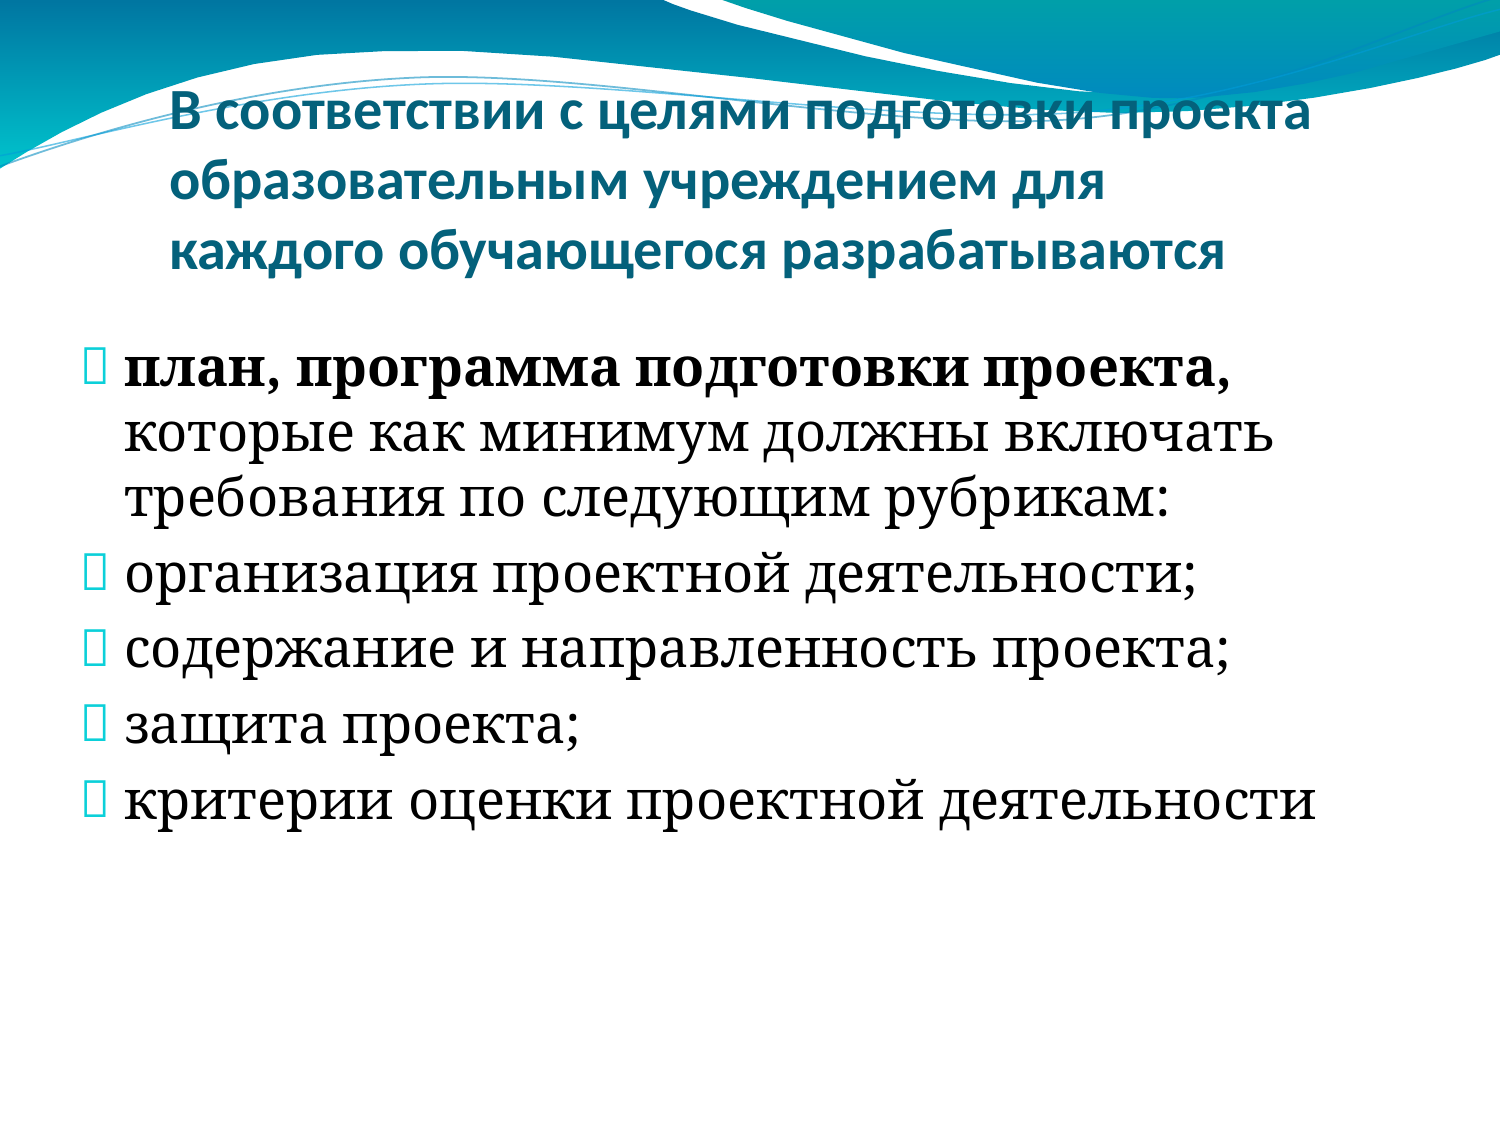

# В соответствии с целями подготовки проекта образовательным учреждением для каждого обучающегося разрабатываются
план, программа подготовки проекта, которые как минимум должны включать требования по следующим рубрикам:
организация проектной деятельности;
содержание и направленность проекта;
защита проекта;
критерии оценки проектной деятельности